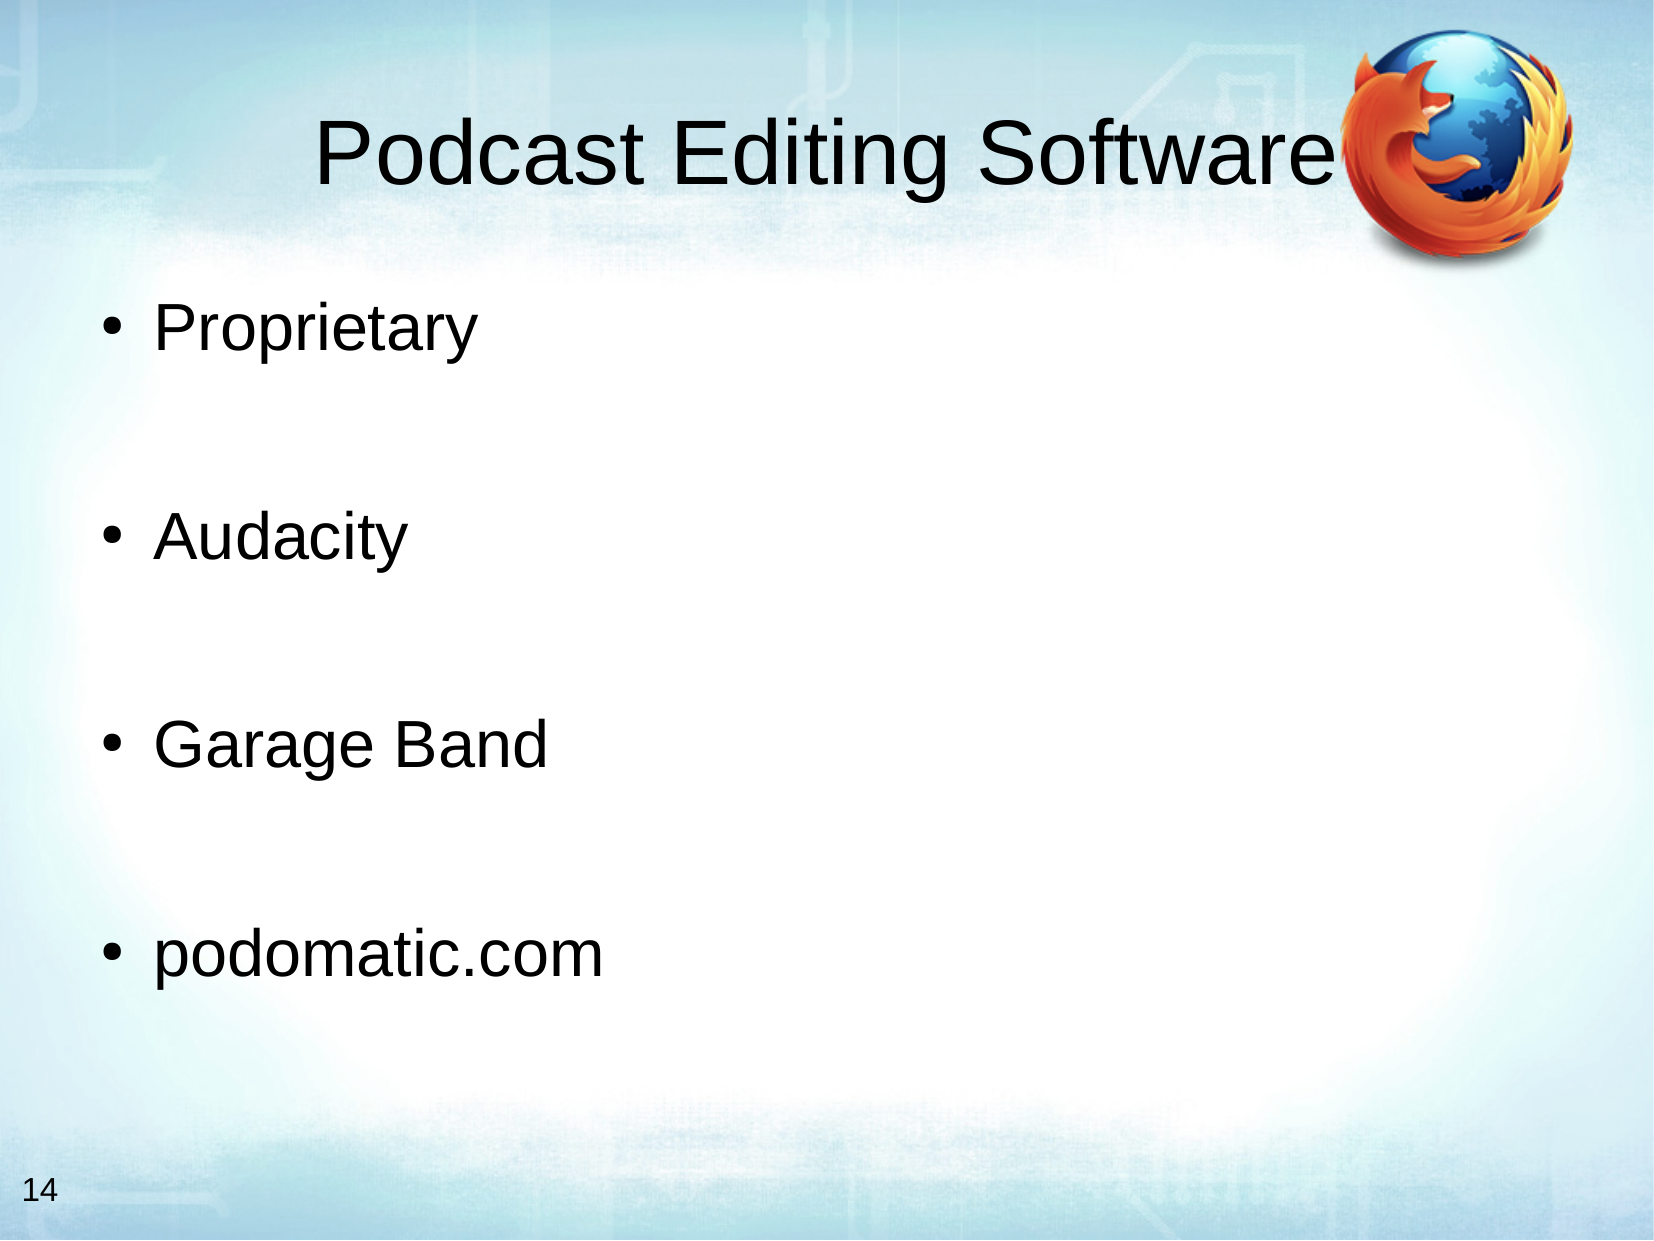

# Podcast Editing Software
Proprietary
Audacity
Garage Band
podomatic.com